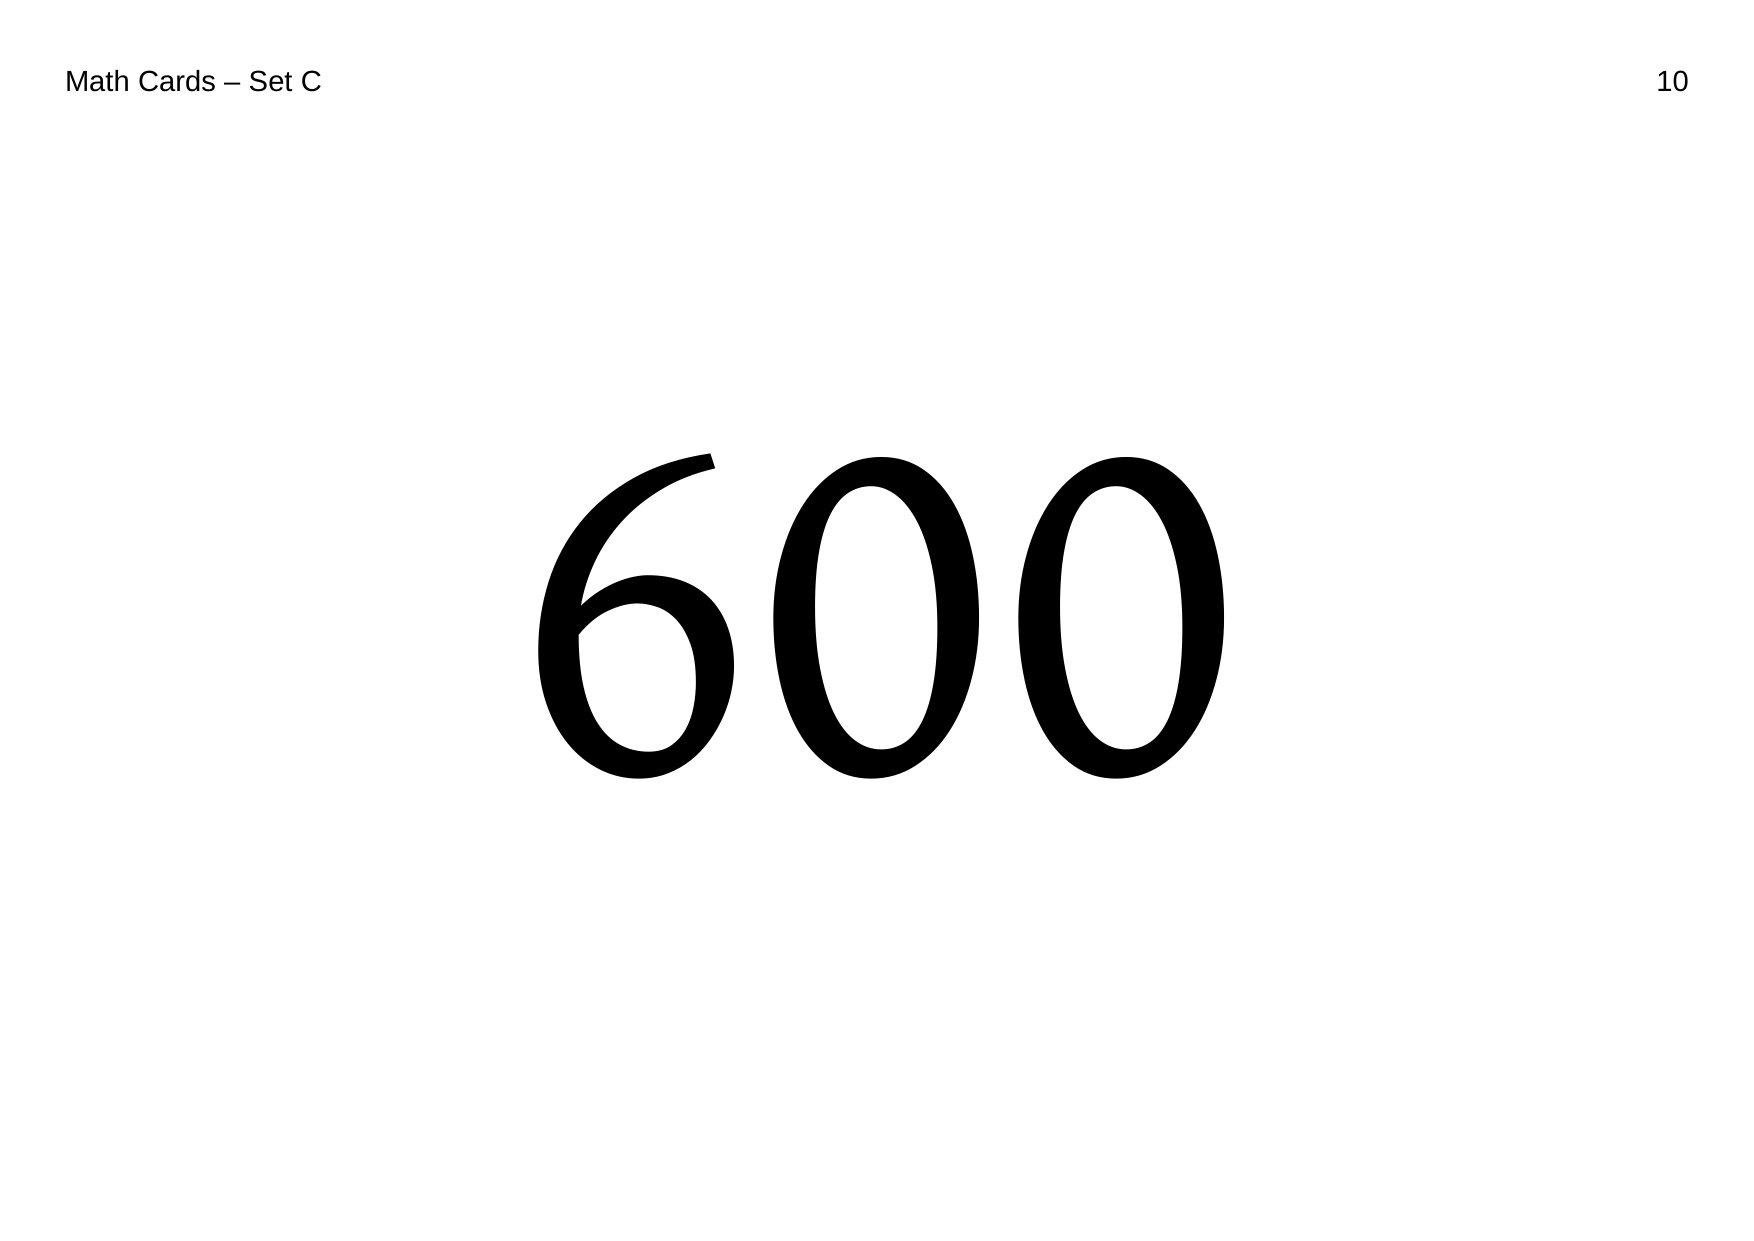

Math Cards – Set C
10
600